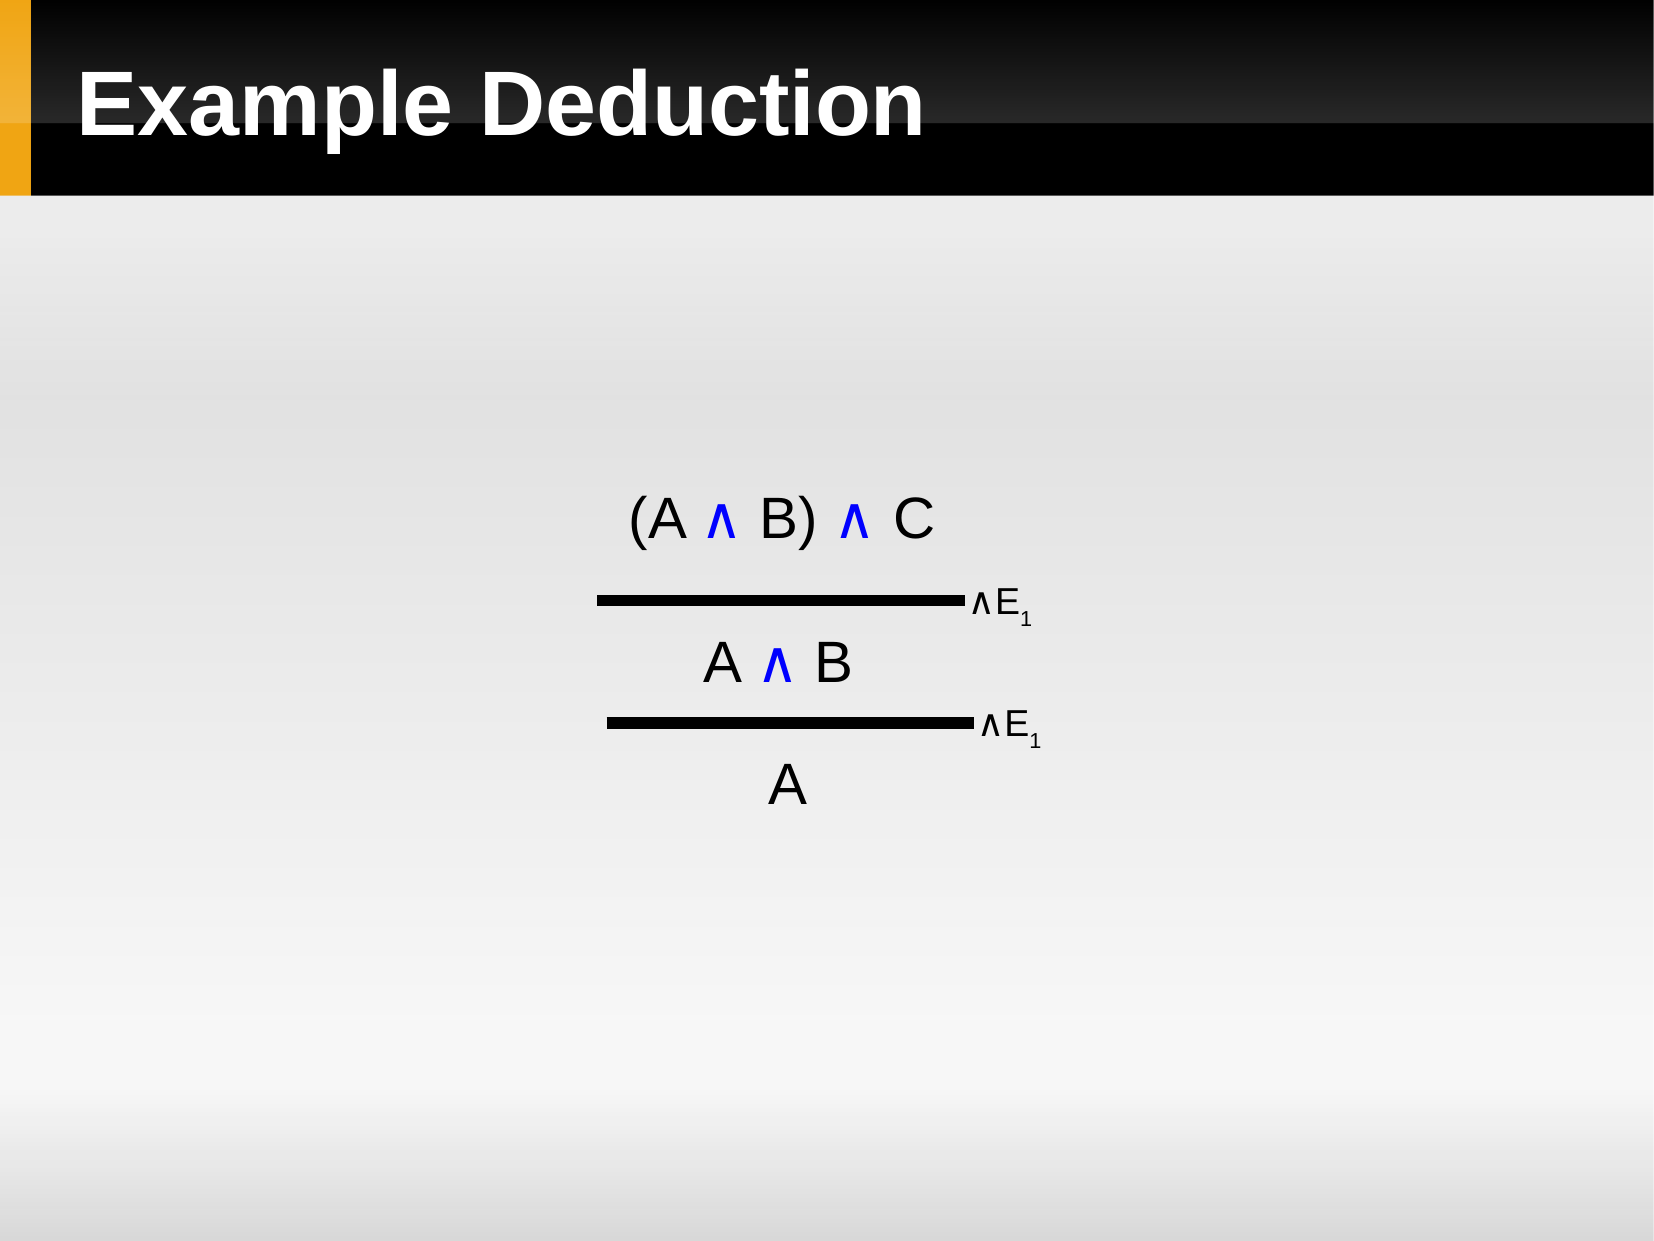

# Example Deduction
(A ∧ B) ∧ C
∧E1
A ∧ B
∧E1
A